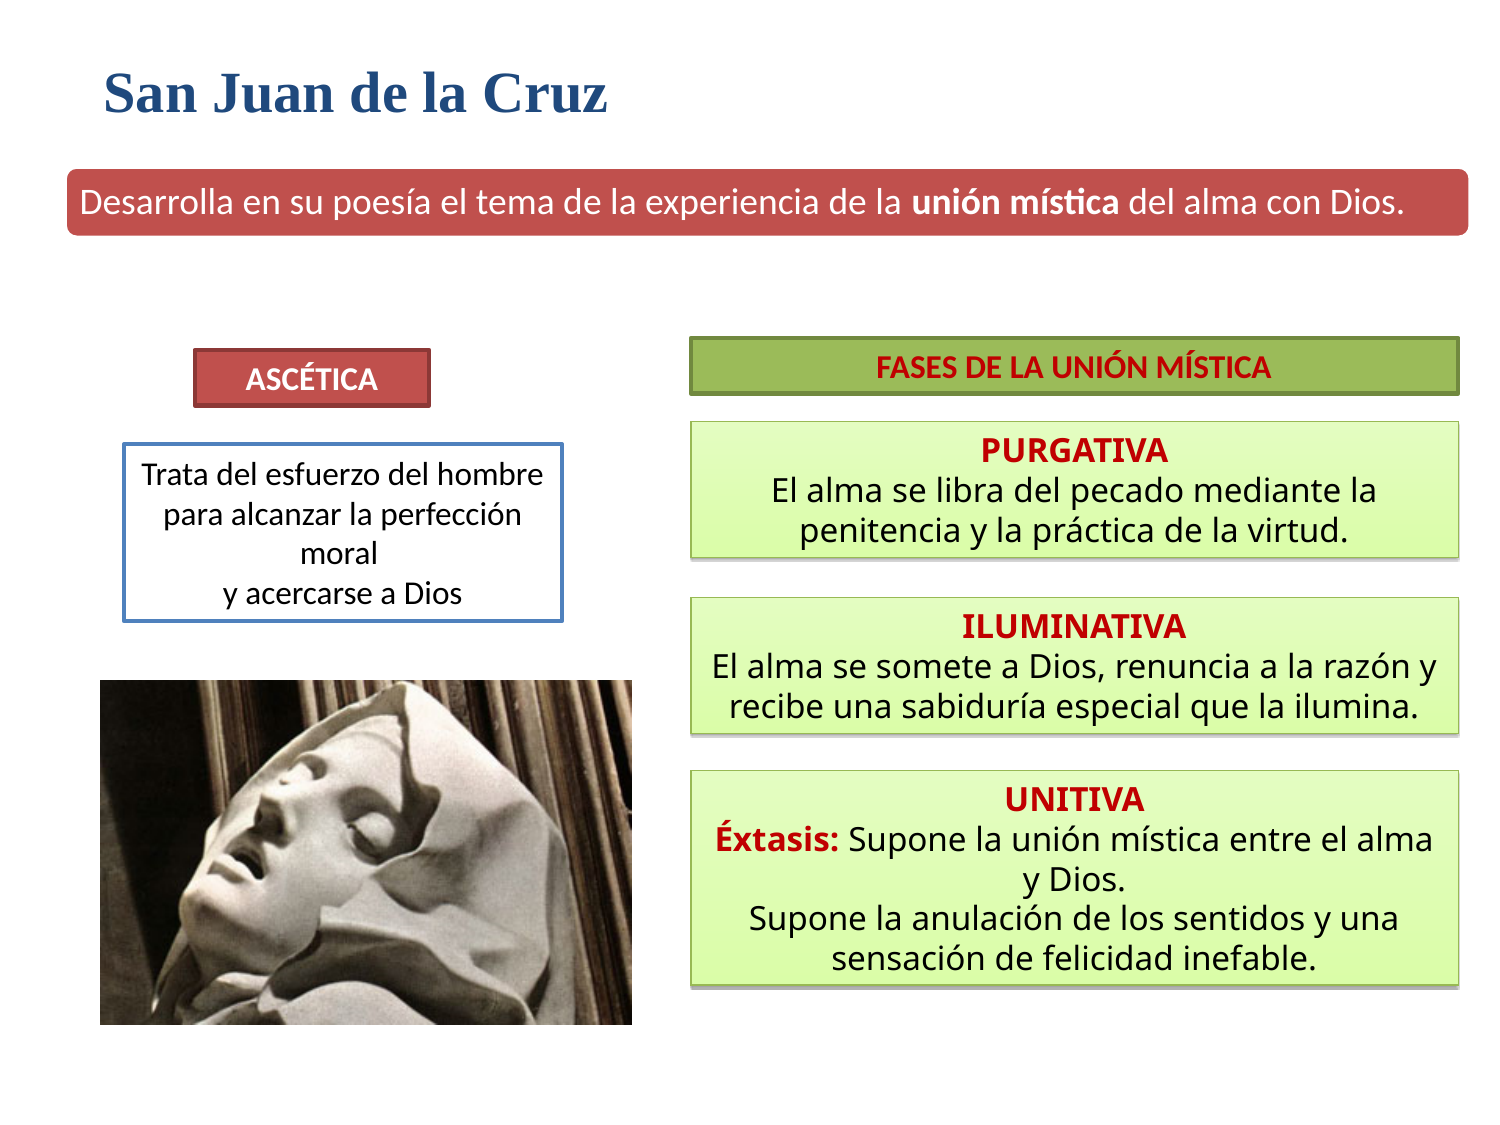

# San Juan de la Cruz
Desarrolla en su poesía el tema de la experiencia de la unión mística del alma con Dios.
FASES DE LA UNIÓN MÍSTICA
ASCÉTICA
PURGATIVA
El alma se libra del pecado mediante la penitencia y la práctica de la virtud.
Trata del esfuerzo del hombre para alcanzar la perfección moral
y acercarse a Dios
ILUMINATIVA
El alma se somete a Dios, renuncia a la razón y recibe una sabiduría especial que la ilumina.
UNITIVA
Éxtasis: Supone la unión mística entre el alma y Dios.
Supone la anulación de los sentidos y una sensación de felicidad inefable.